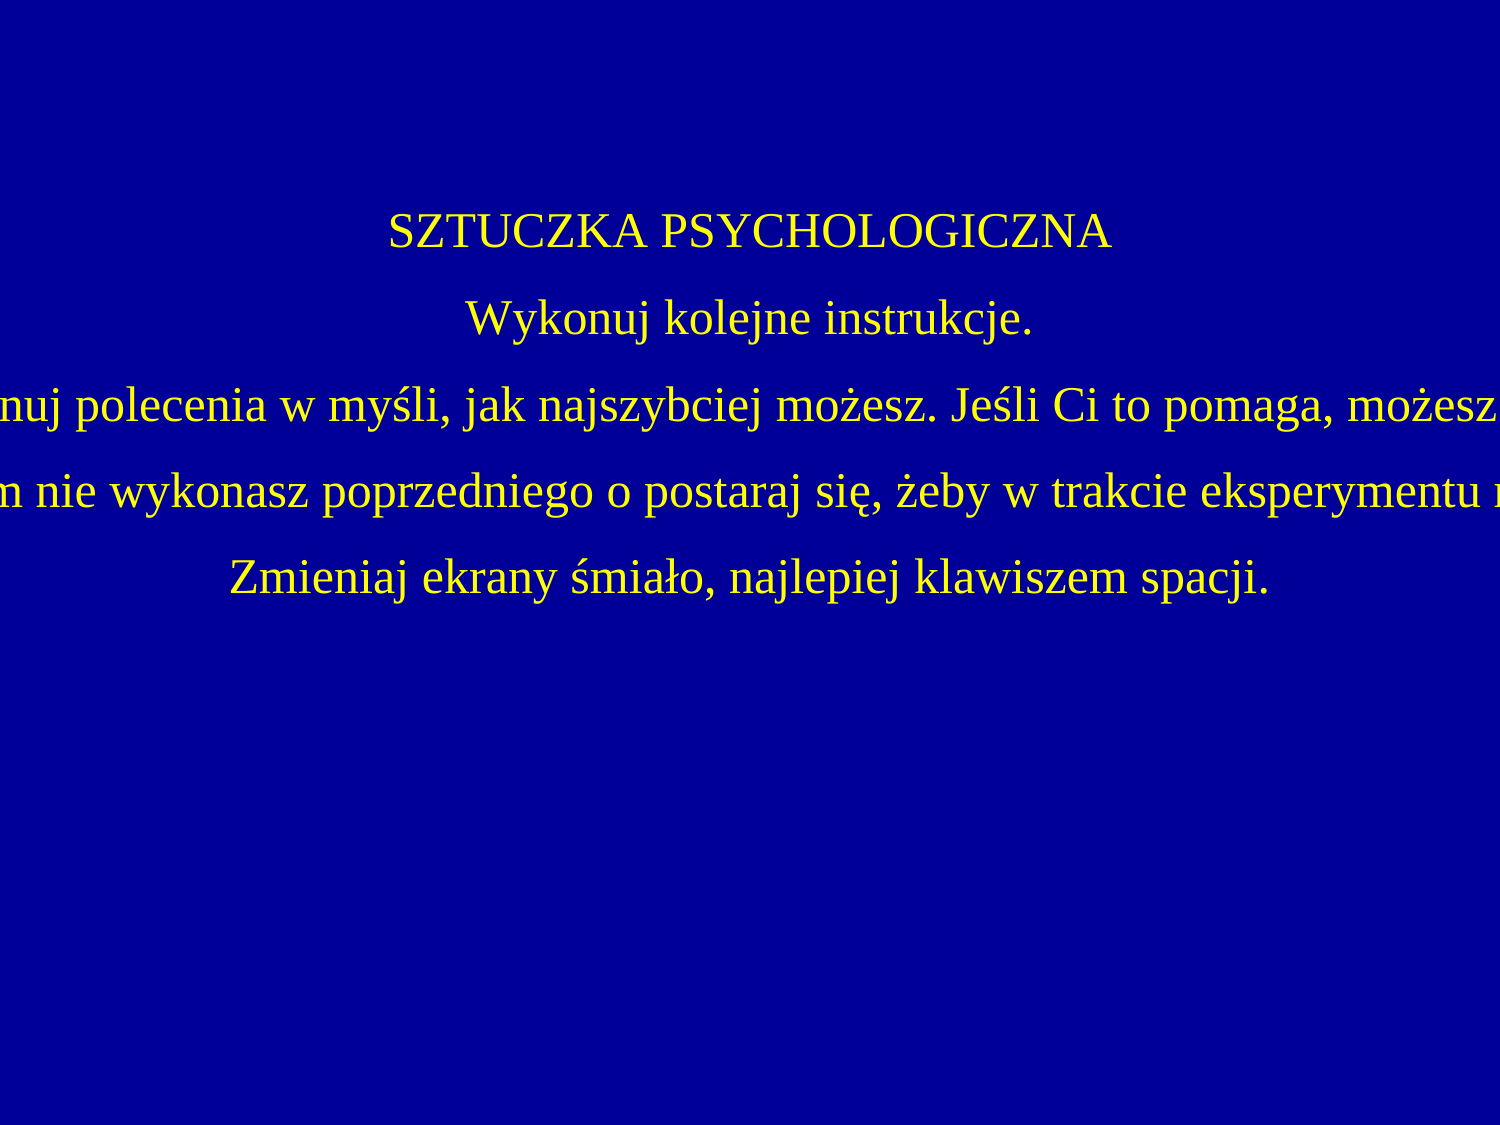

SZTUCZKA PSYCHOLOGICZNA
Wykonuj kolejne instrukcje.
Rób to powoli i wykonuj polecenia w myśli, jak najszybciej możesz. Jeśli Ci to pomaga, możesz mówić cicho na głos.
Nie przechodź do kolejnego polecenia zanim nie wykonasz poprzedniego o postaraj się, żeby w trakcie eksperymentu nikt Cię nie rozproszył, bo stracisz zabawę.
Zmieniaj ekrany śmiało, najlepiej klawiszem spacji.